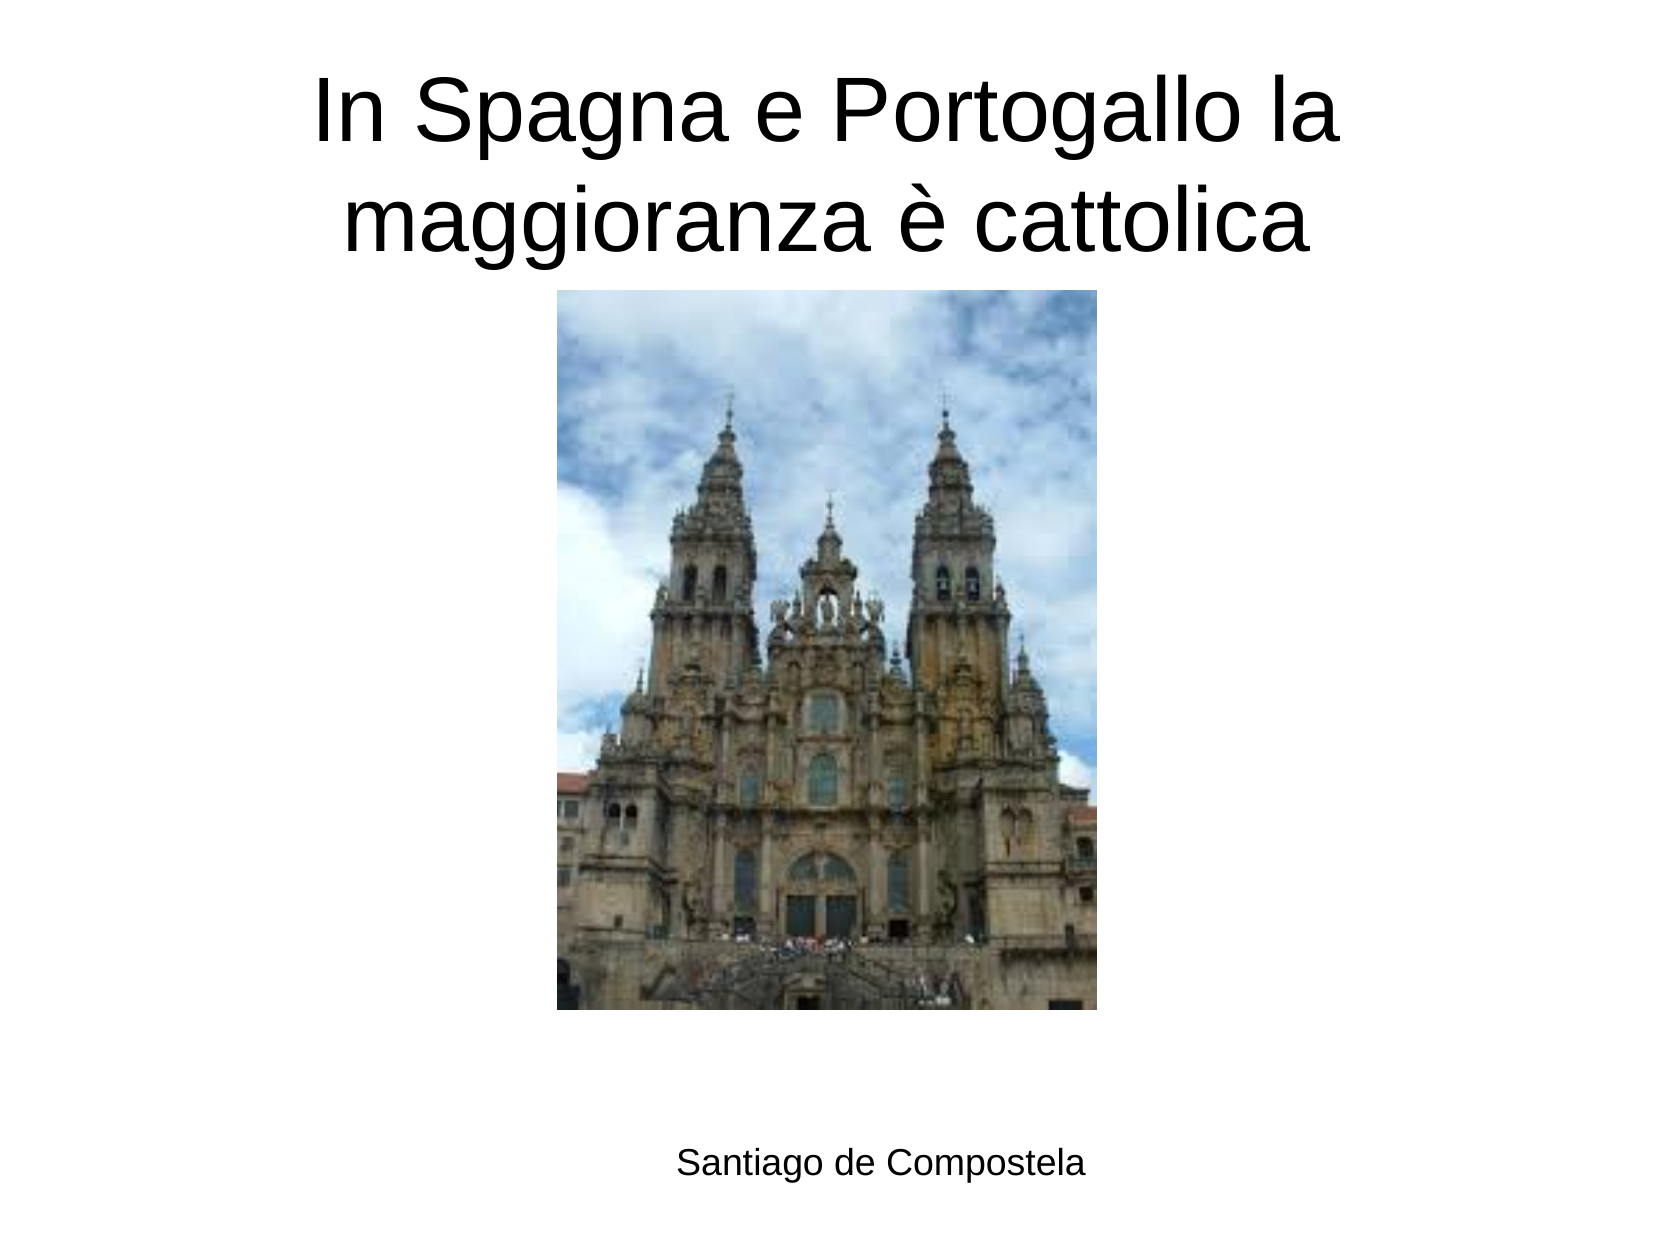

# In Spagna e Portogallo la maggioranza è cattolica
Santiago de Compostela